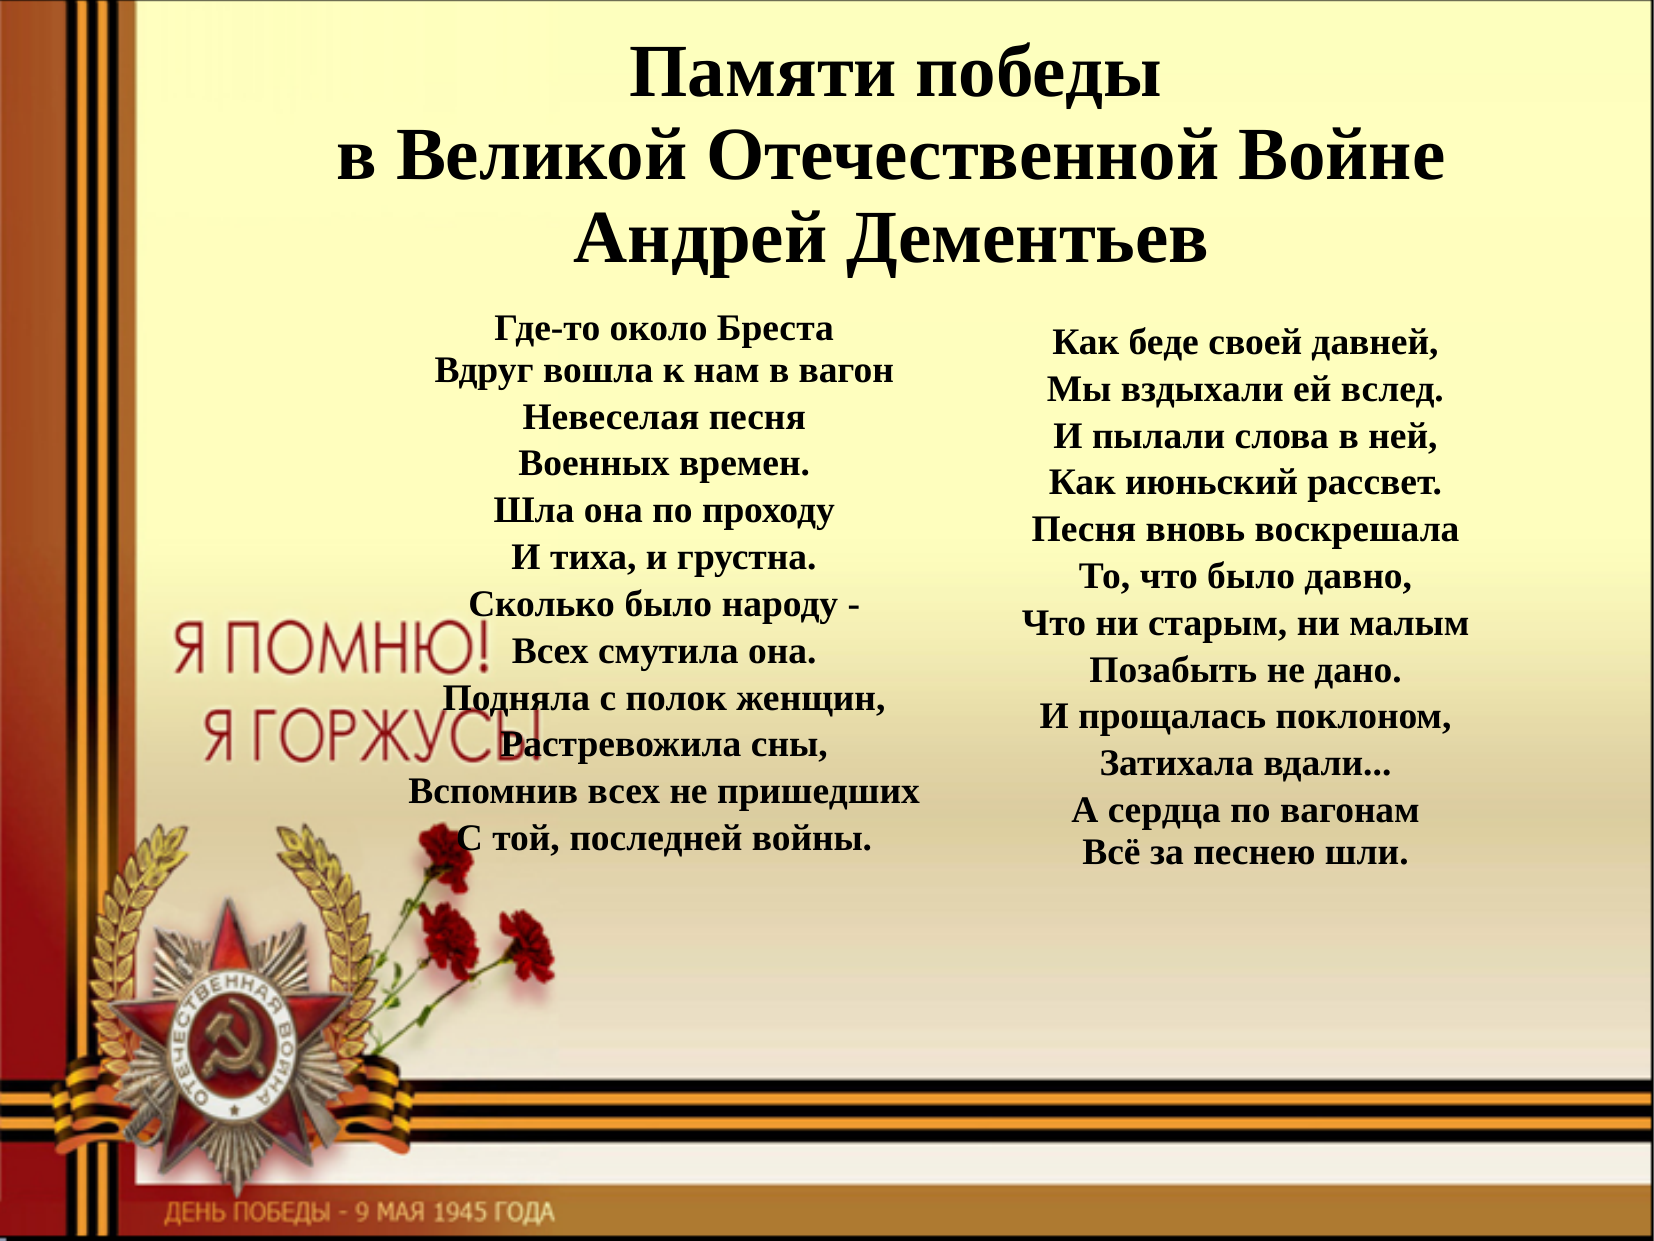

# Памяти победы в Великой Отечественной Войне Андрей Дементьев
Где-то около Бреста
Вдруг вошла к нам в вагон
Невеселая песня
Военных времен.
Шла она по проходу
И тиха, и грустна.
Сколько было народу -
Всех смутила она.
Подняла с полок женщин,
Растревожила сны,
Вспомнив всех не пришедших
С той, последней войны.
Как беде своей давней,
Мы вздыхали ей вслед.
И пылали слова в ней,
Как июньский рассвет.
Песня вновь воскрешала
То, что было давно,
Что ни старым, ни малым
Позабыть не дано.
И прощалась поклоном,
Затихала вдали...
А сердца по вагонам
Всё за песнею шли.